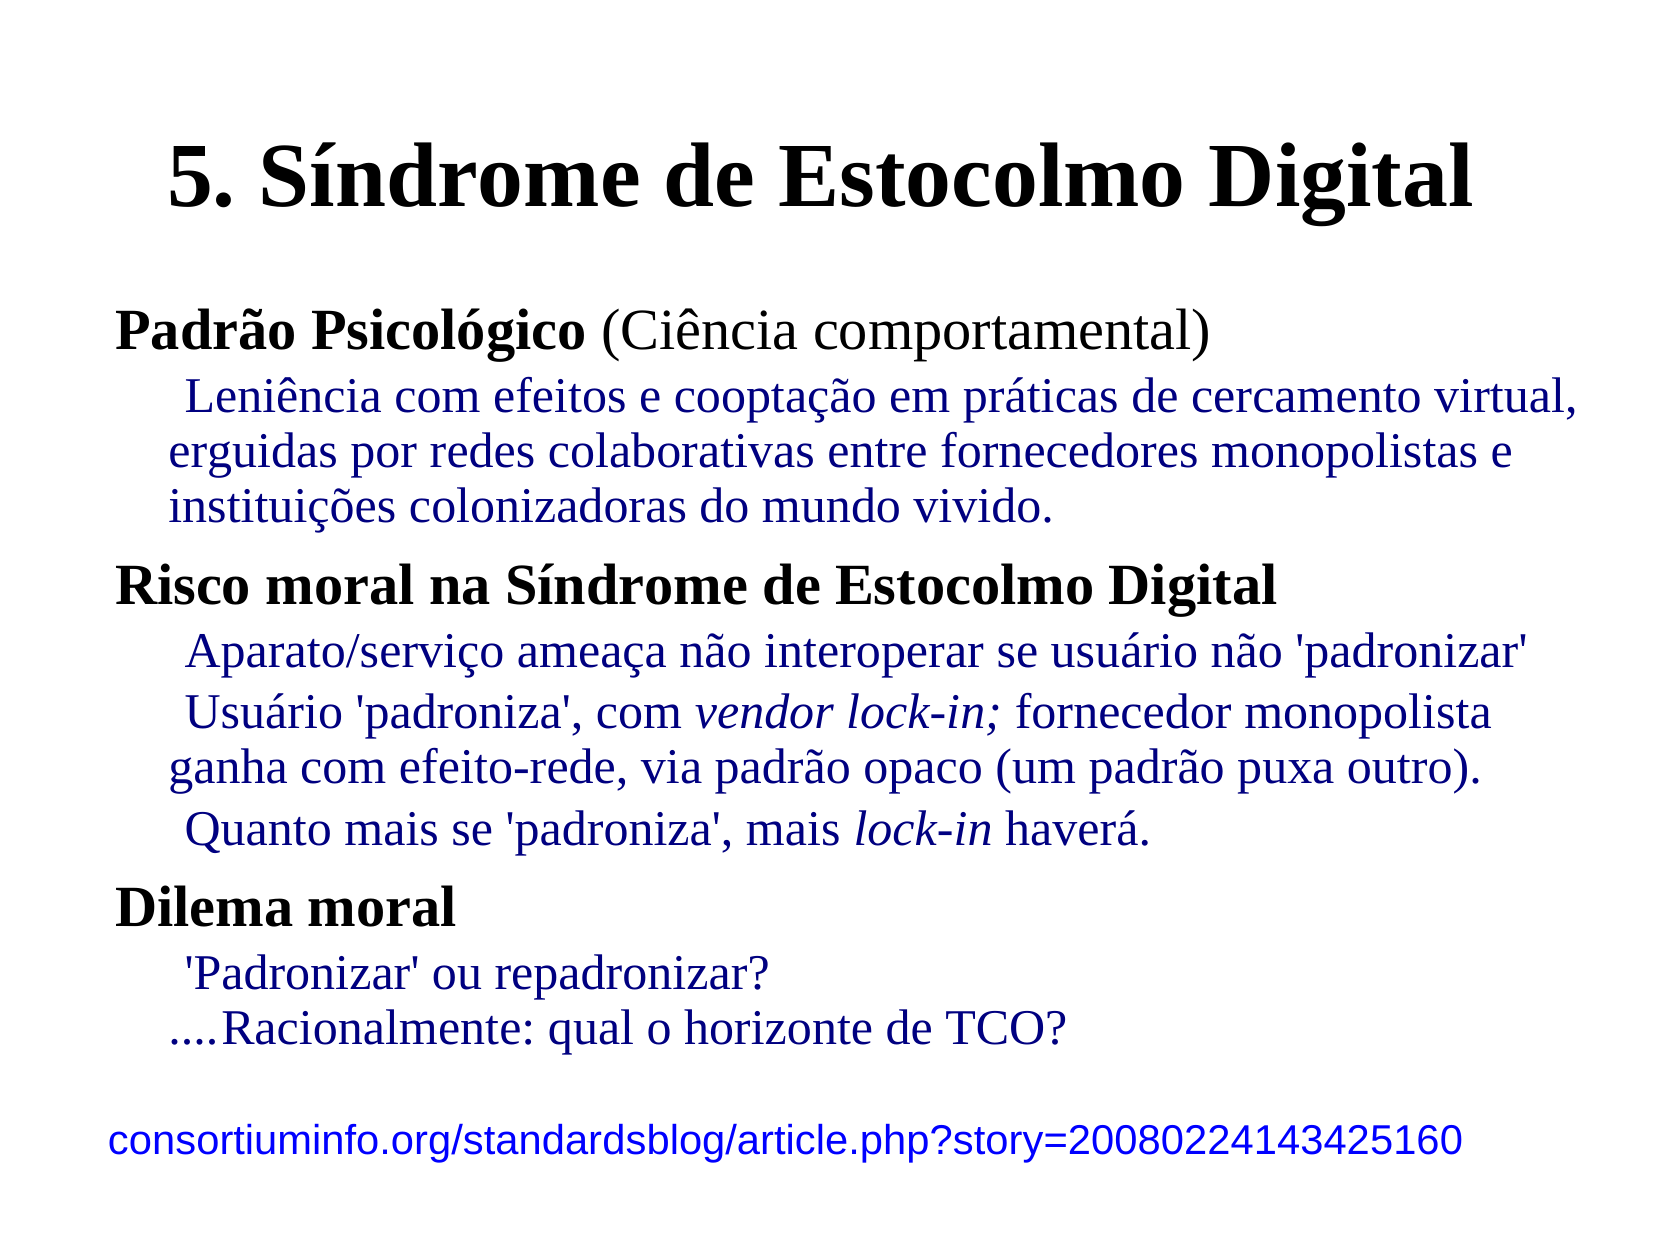

# 5. Síndrome de Estocolmo Digital
Padrão Psicológico (Ciência comportamental)
 Leniência com efeitos e cooptação em práticas de cercamento virtual, erguidas por redes colaborativas entre fornecedores monopolistas e instituições colonizadoras do mundo vivido.
Risco moral na Síndrome de Estocolmo Digital
 Aparato/serviço ameaça não interoperar se usuário não 'padronizar'
 Usuário 'padroniza', com vendor lock-in; fornecedor monopolista ganha com efeito-rede, via padrão opaco (um padrão puxa outro).
 Quanto mais se 'padroniza', mais lock-in haverá.
Dilema moral
 'Padronizar' ou repadronizar?
	Racionalmente: qual o horizonte de TCO?
consortiuminfo.org/standardsblog/article.php?story=20080224143425160